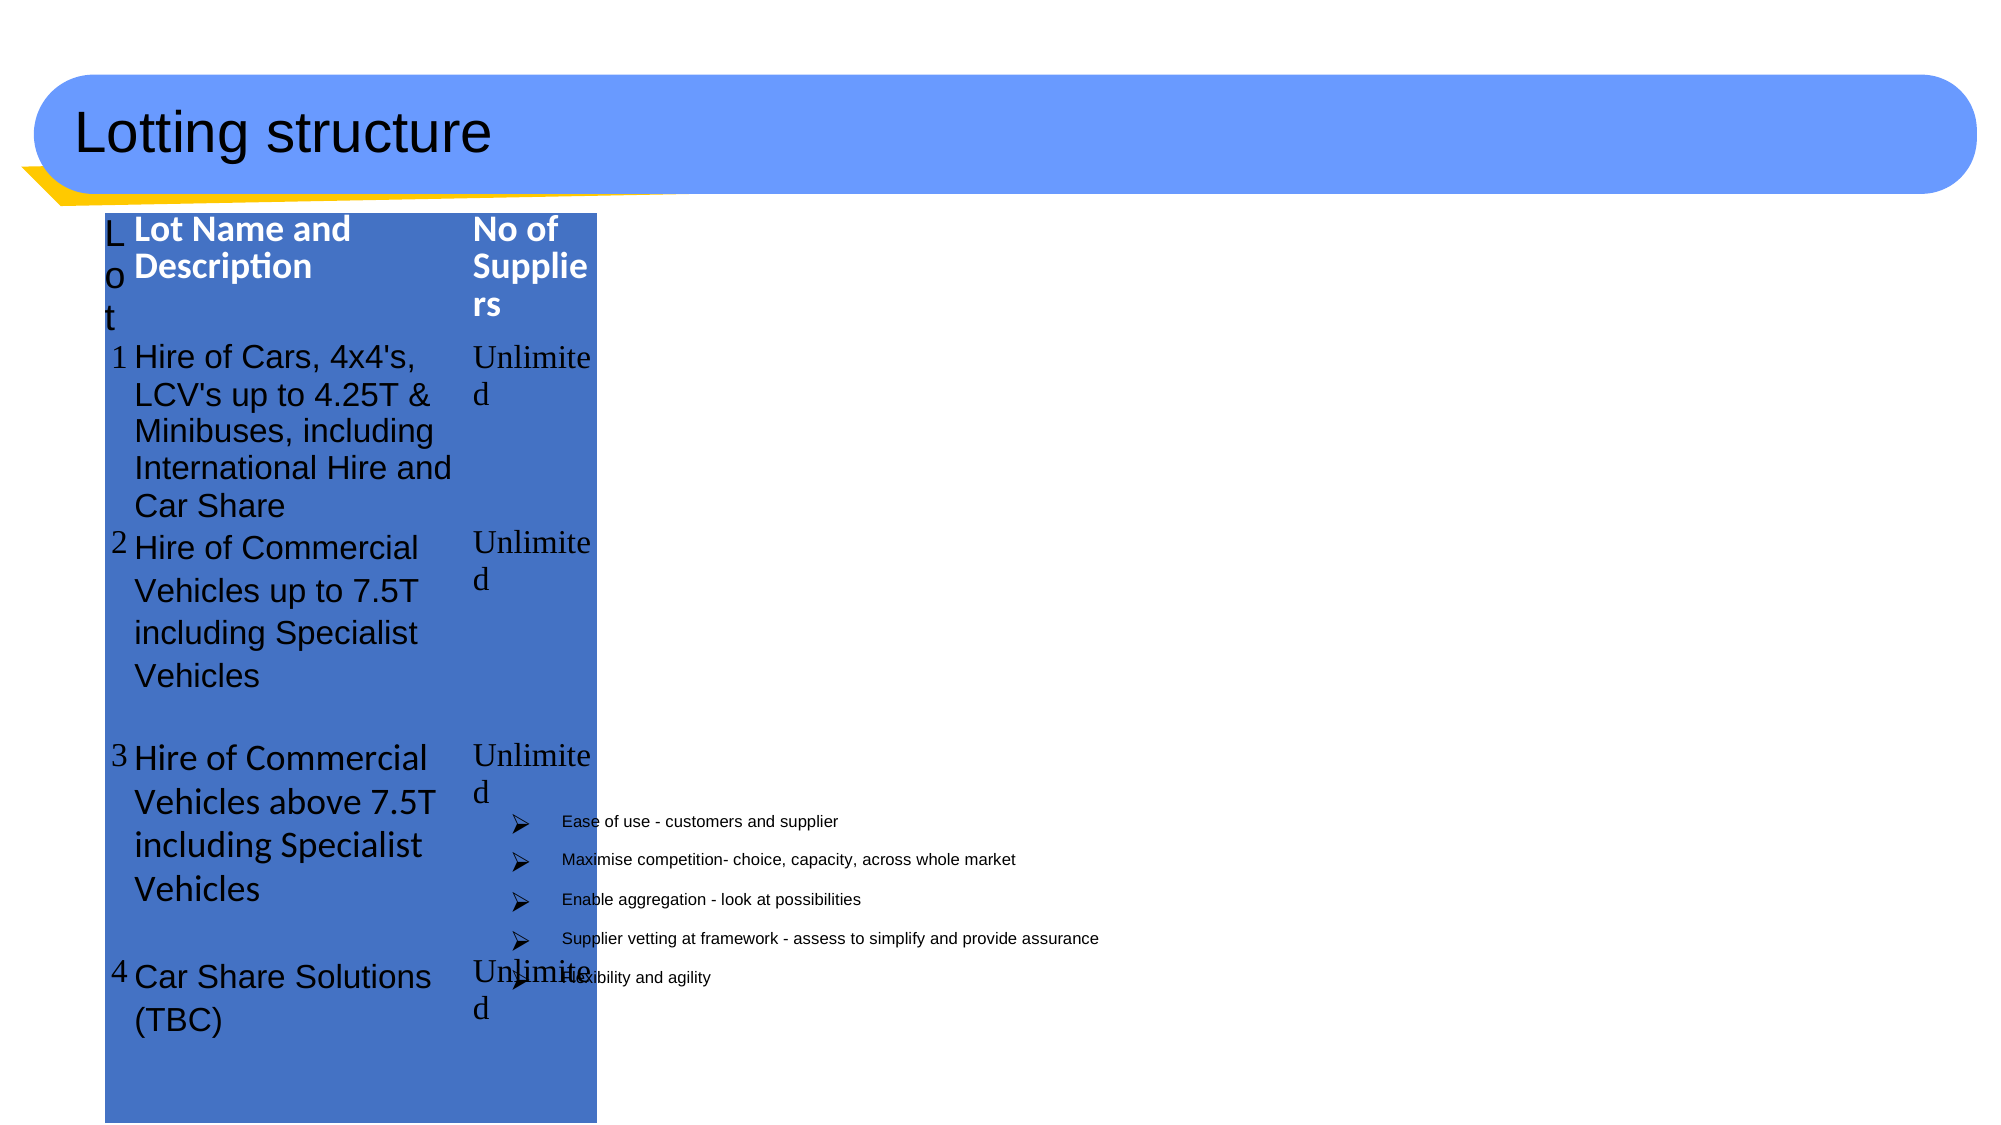

# Lotting structure
| Lot | Lot Name and Description | No of Suppliers |
| --- | --- | --- |
| 1 | Hire of Cars, 4x4's, LCV's up to 4.25T & Minibuses, including International Hire and Car Share | Unlimited |
| 2 | Hire of Commercial Vehicles up to 7.5T including Specialist Vehicles | Unlimited |
| 3 | Hire of Commercial Vehicles above 7.5T including Specialist Vehicles | Unlimited |
| 4 | Car Share Solutions (TBC) | Unlimited |
Ease of use - customers and supplier
Maximise competition- choice, capacity, across whole market
Enable aggregation - look at possibilities
Supplier vetting at framework - assess to simplify and provide assurance
Flexibility and agility